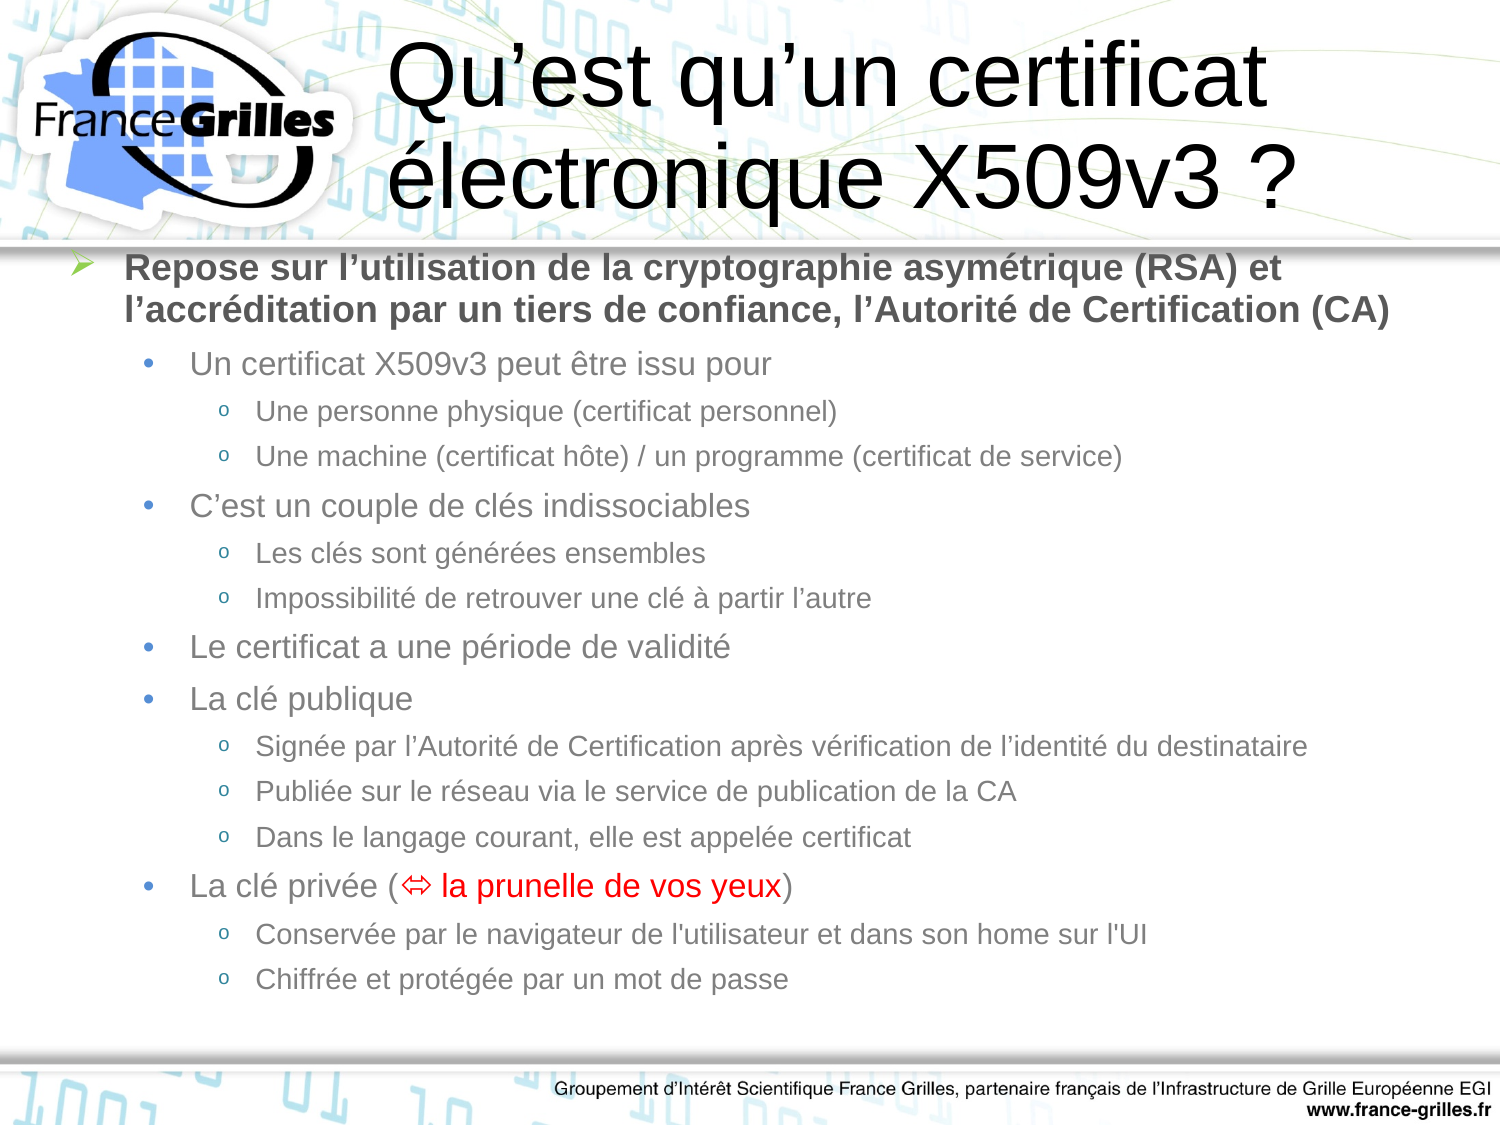

# Qu’est qu’un certificat électronique X509v3 ?
Repose sur l’utilisation de la cryptographie asymétrique (RSA) et l’accréditation par un tiers de confiance, l’Autorité de Certification (CA)
Un certificat X509v3 peut être issu pour
Une personne physique (certificat personnel)
Une machine (certificat hôte) / un programme (certificat de service)
C’est un couple de clés indissociables
Les clés sont générées ensembles
Impossibilité de retrouver une clé à partir l’autre
Le certificat a une période de validité
La clé publique
Signée par l’Autorité de Certification après vérification de l’identité du destinataire
Publiée sur le réseau via le service de publication de la CA
Dans le langage courant, elle est appelée certificat
La clé privée ( la prunelle de vos yeux)
Conservée par le navigateur de l'utilisateur et dans son home sur l'UI
Chiffrée et protégée par un mot de passe